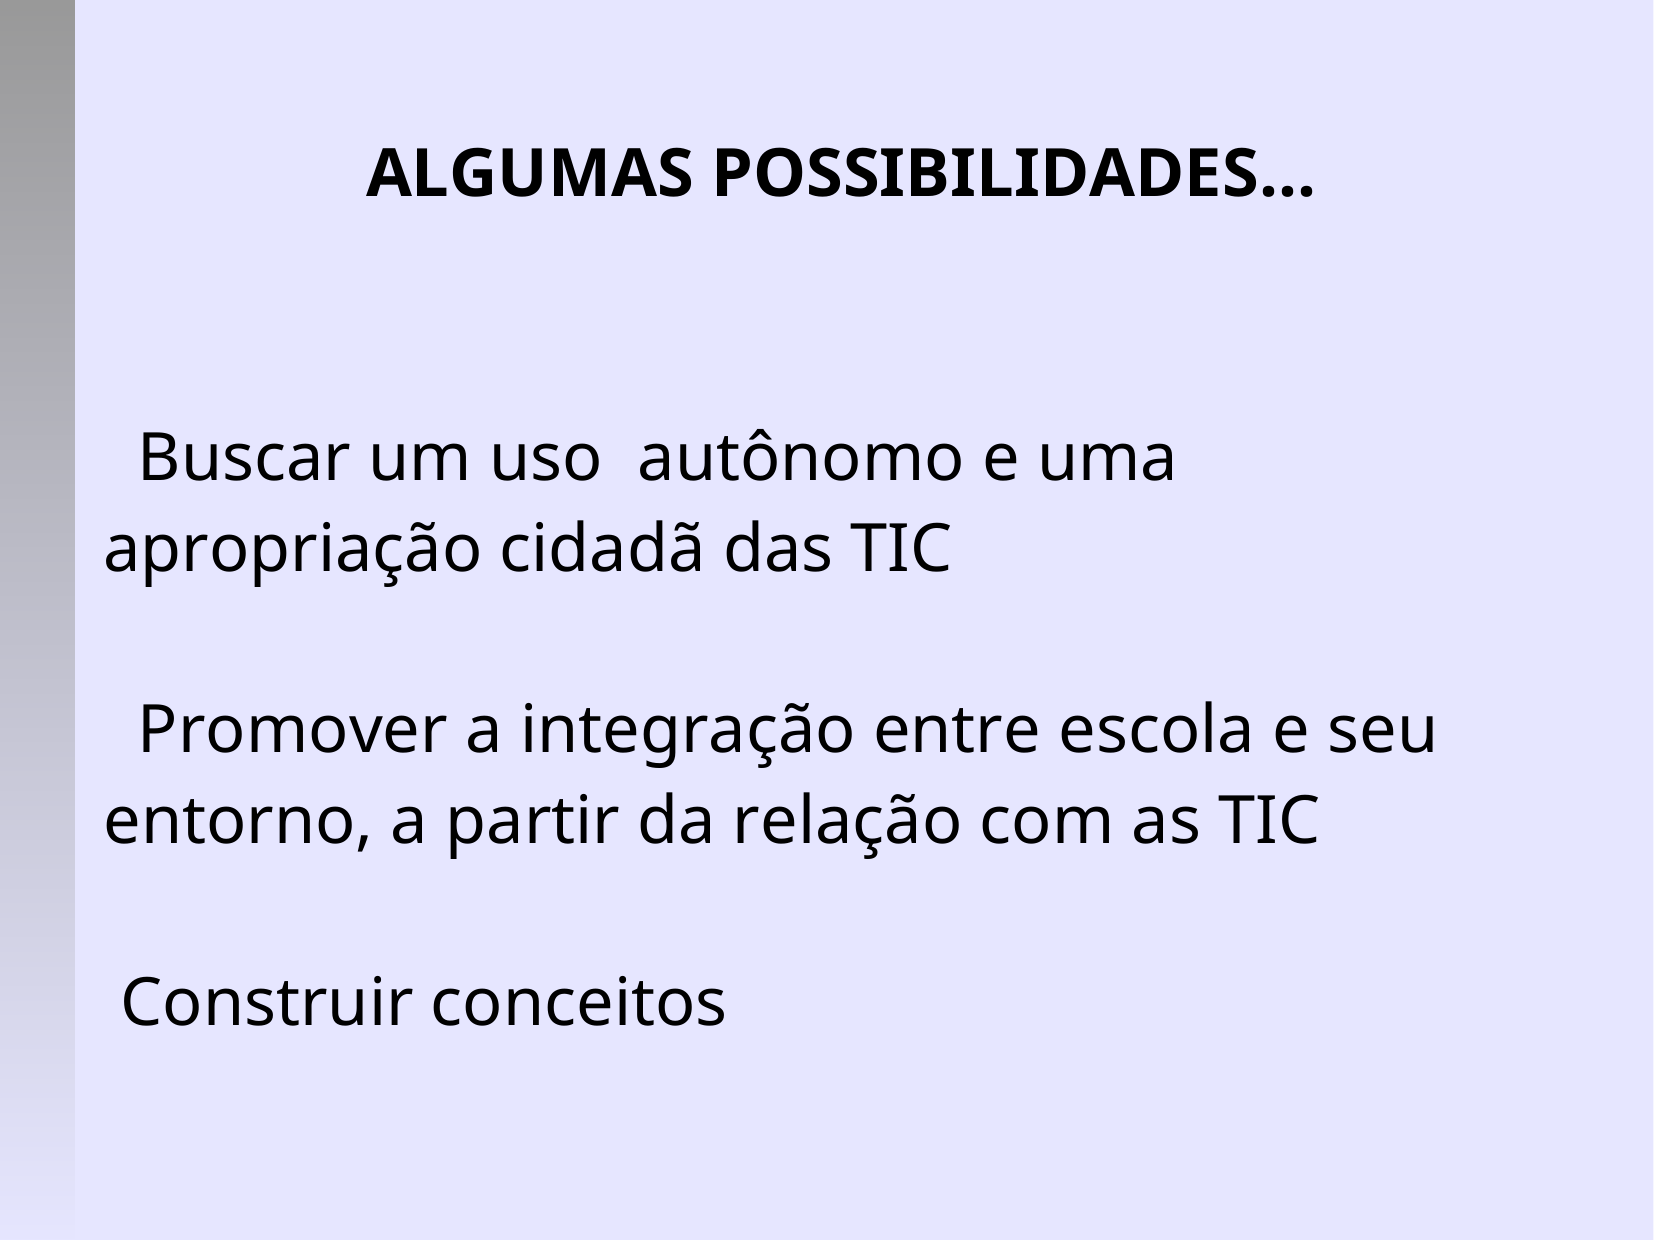

ALGUMAS POSSIBILIDADES...
 Buscar um uso autônomo e uma apropriação cidadã das TIC
 Promover a integração entre escola e seu entorno, a partir da relação com as TIC
 Construir conceitos